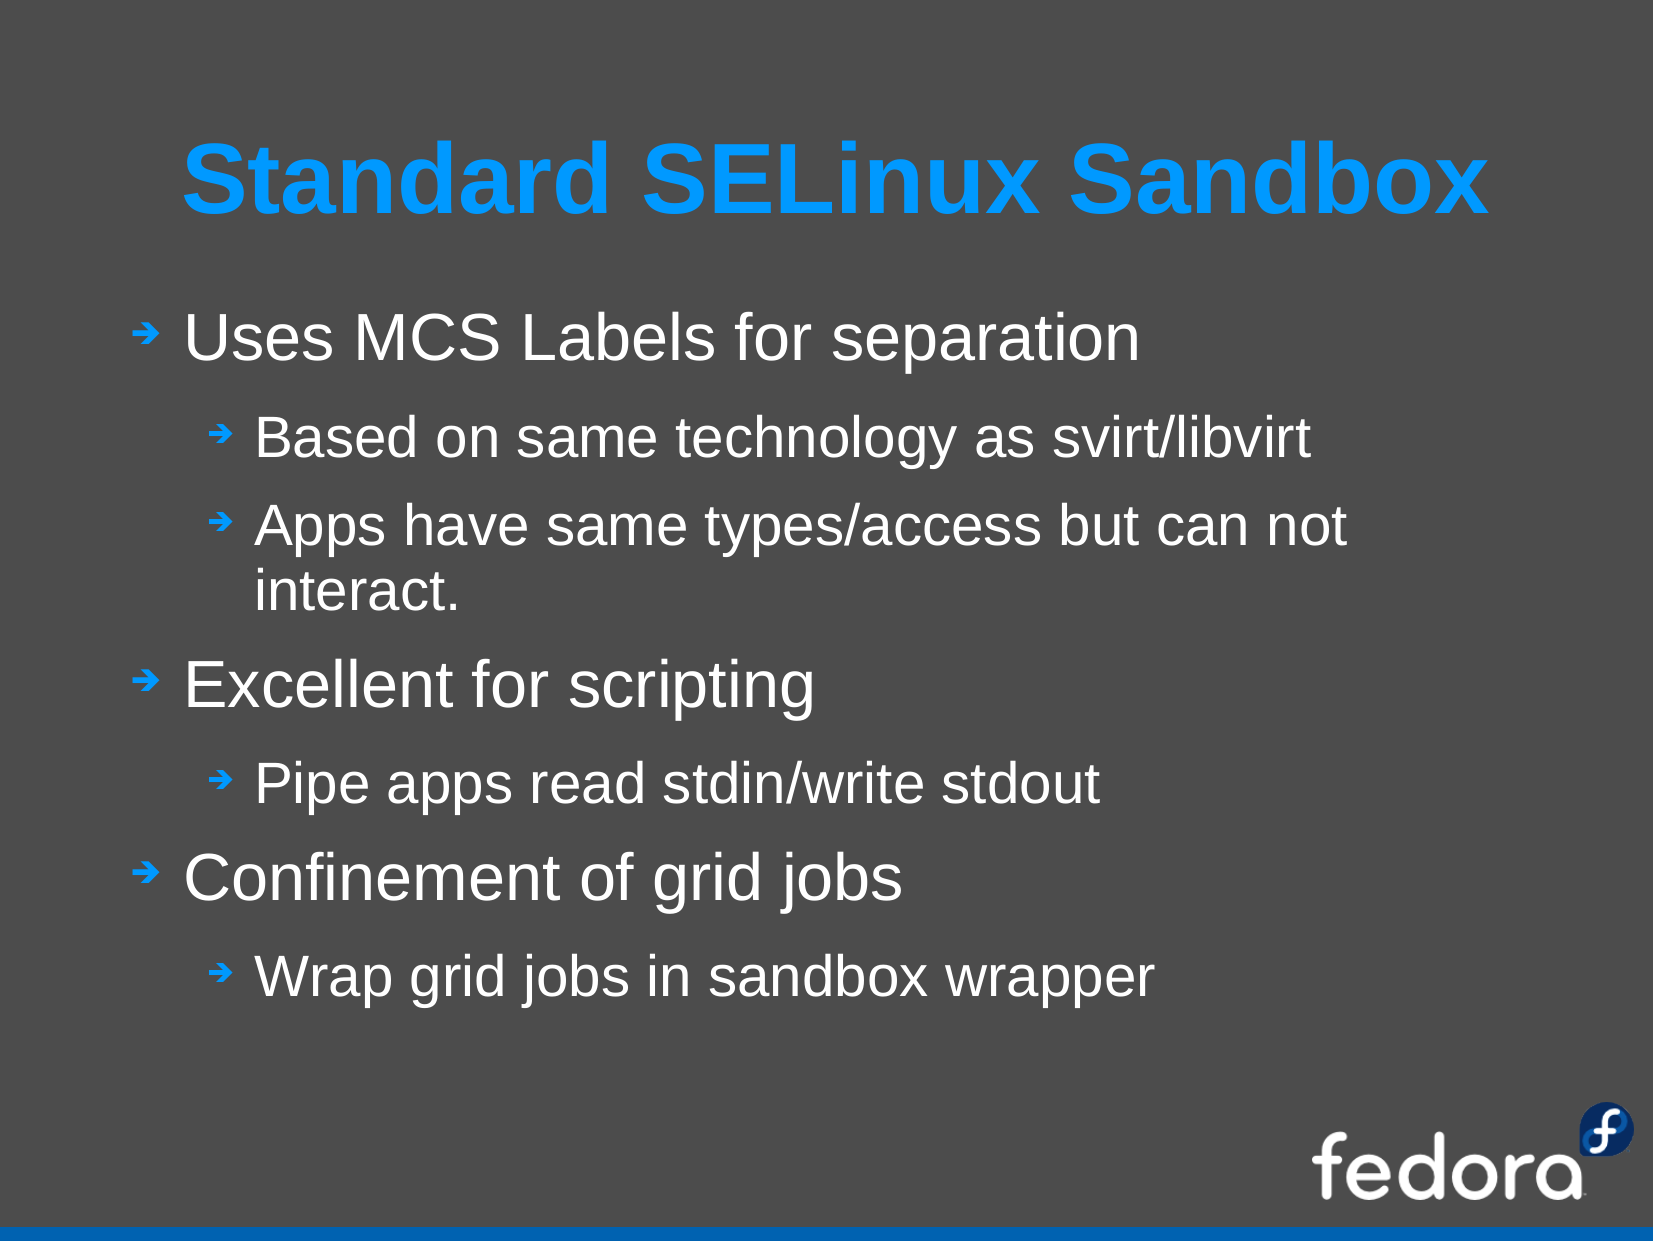

# Standard SELinux Sandbox
Uses MCS Labels for separation
Based on same technology as svirt/libvirt
Apps have same types/access but can not interact.
Excellent for scripting
Pipe apps read stdin/write stdout
Confinement of grid jobs
Wrap grid jobs in sandbox wrapper